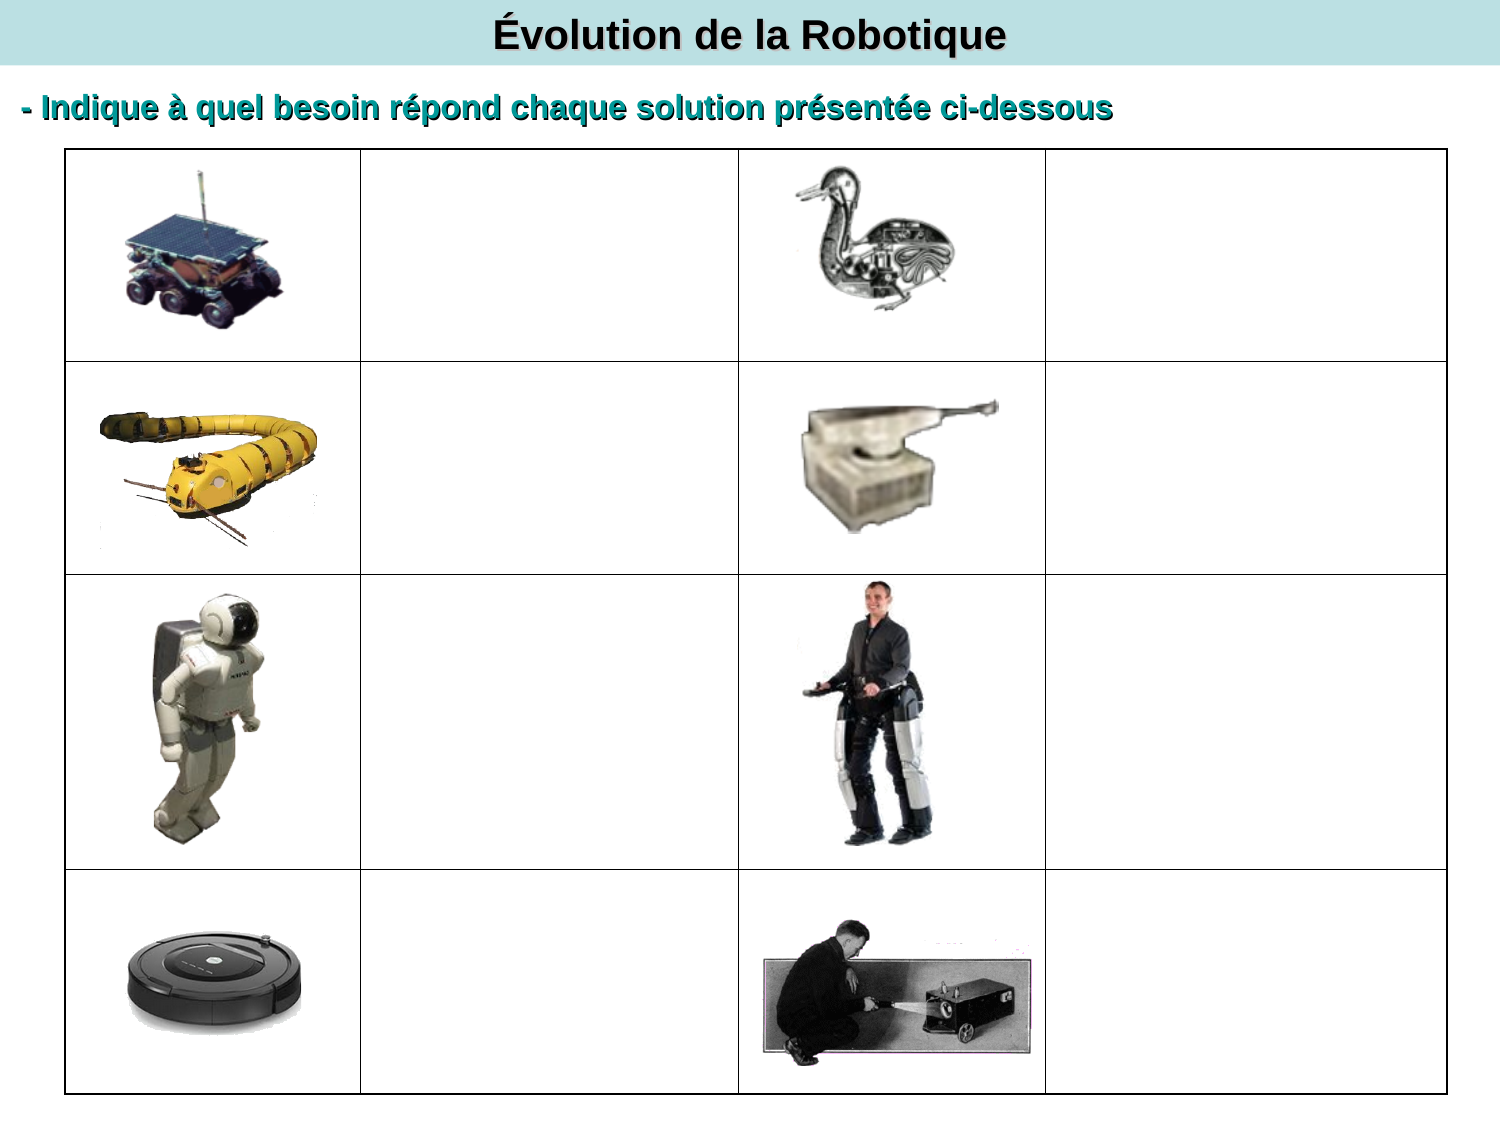

Évolution de la Robotique
- Indique à quel besoin répond chaque solution présentée ci-dessous
| | | | |
| --- | --- | --- | --- |
| | | | |
| | | | |
| | | | |